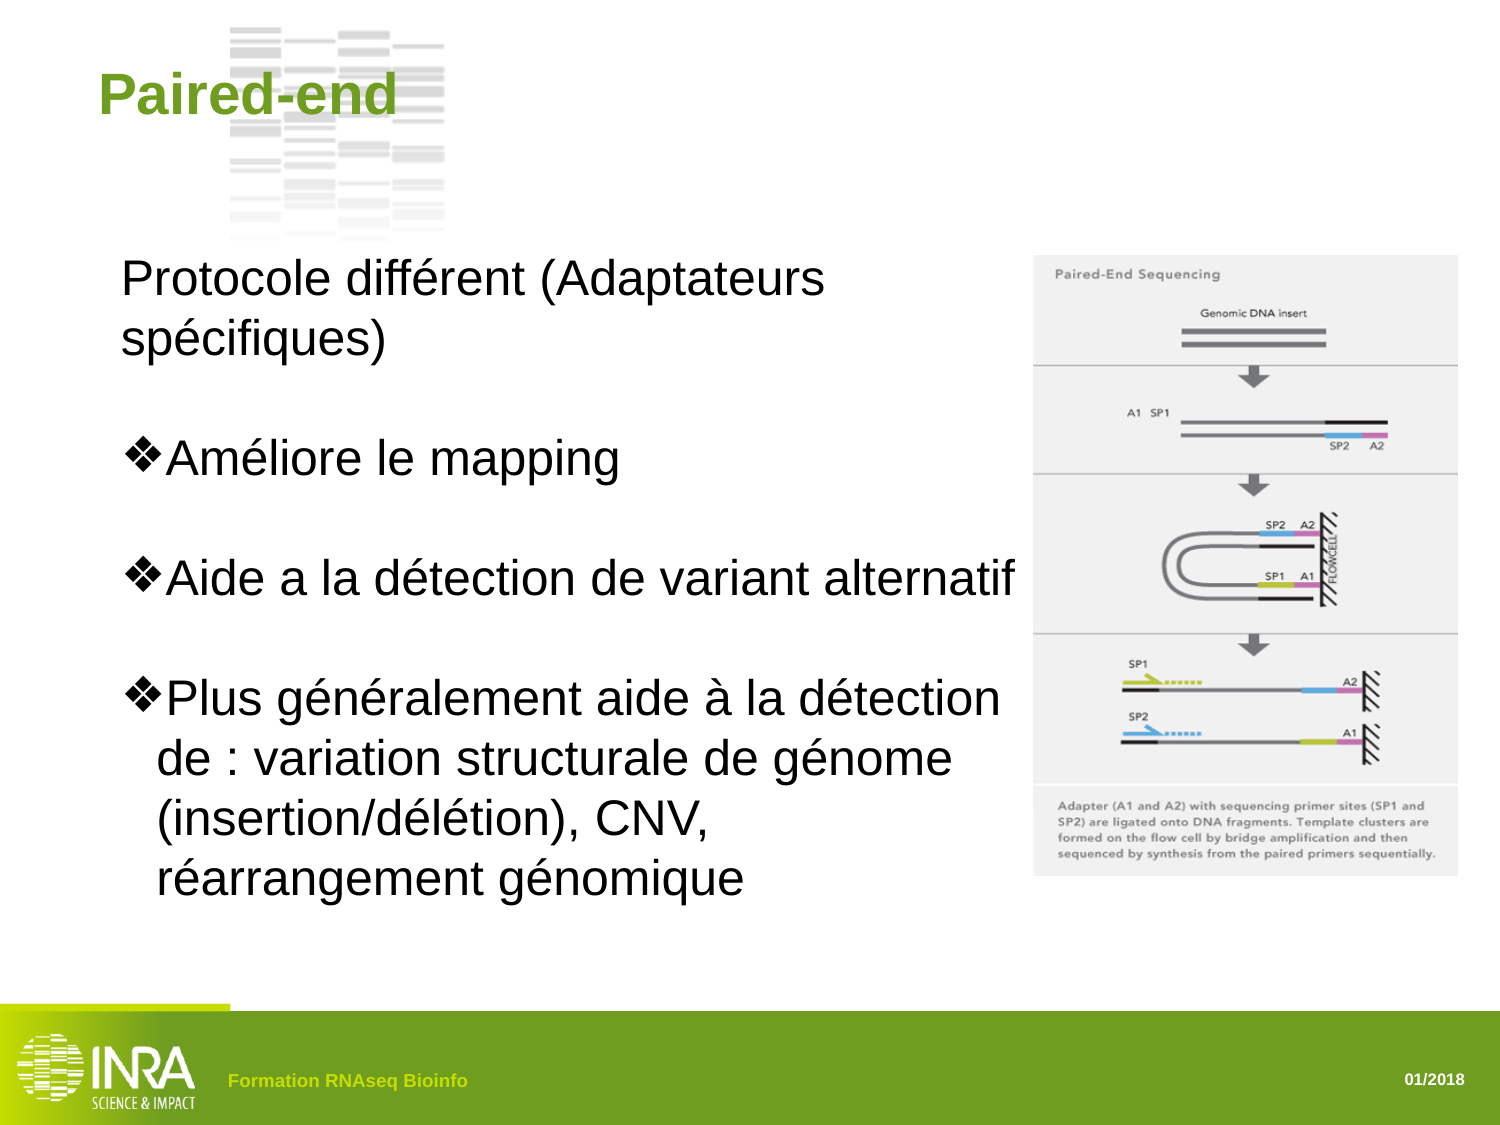

Paired-end
Protocole différent (Adaptateurs spécifiques)
Améliore le mapping
Aide a la détection de variant alternatif
Plus généralement aide à la détection de : variation structurale de génome (insertion/délétion), CNV, réarrangement génomique